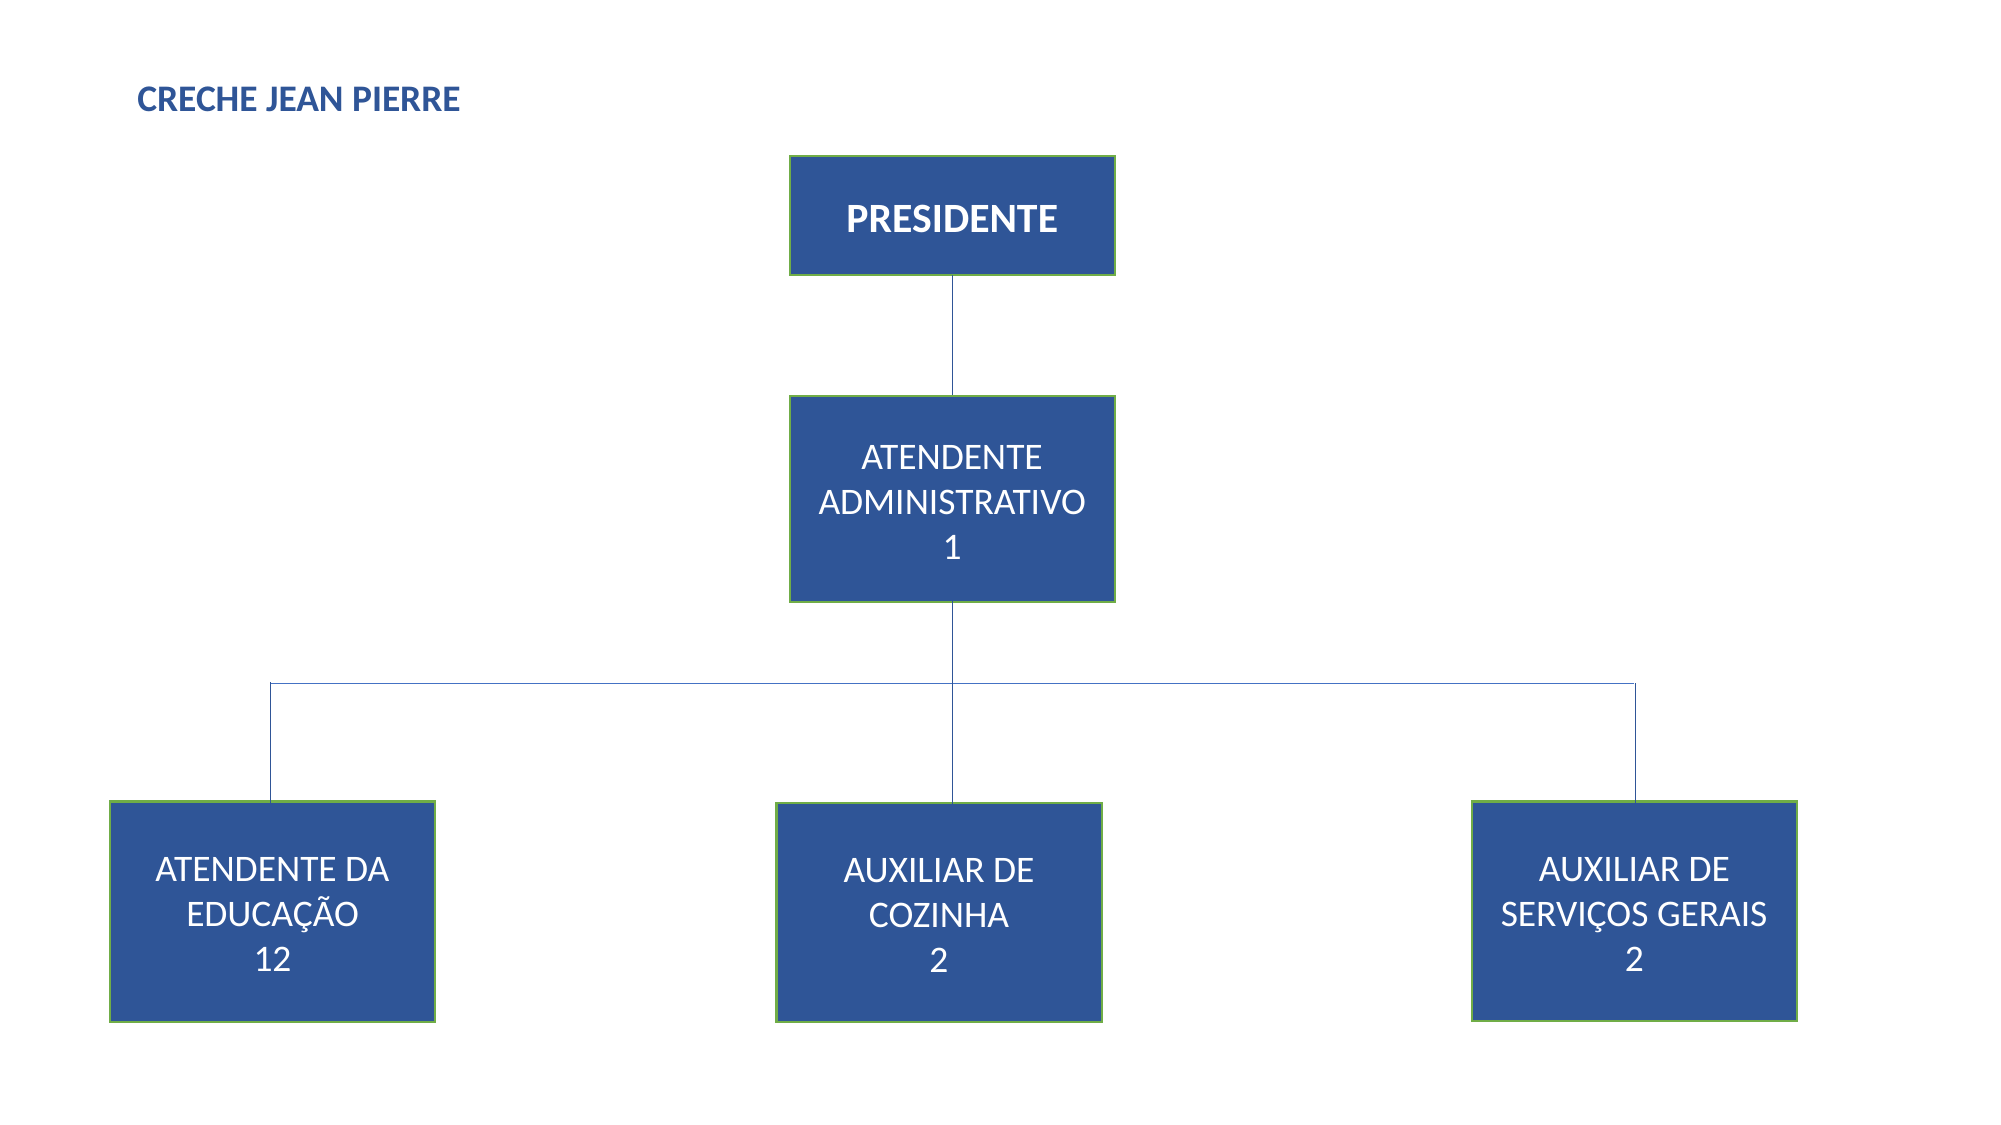

CRECHE JEAN PIERRE
PRESIDENTE
ATENDENTE ADMINISTRATIVO
1
ATENDENTE DA EDUCAÇÃO
12
AUXILIAR DE SERVIÇOS GERAIS
2
AUXILIAR DE COZINHA
2